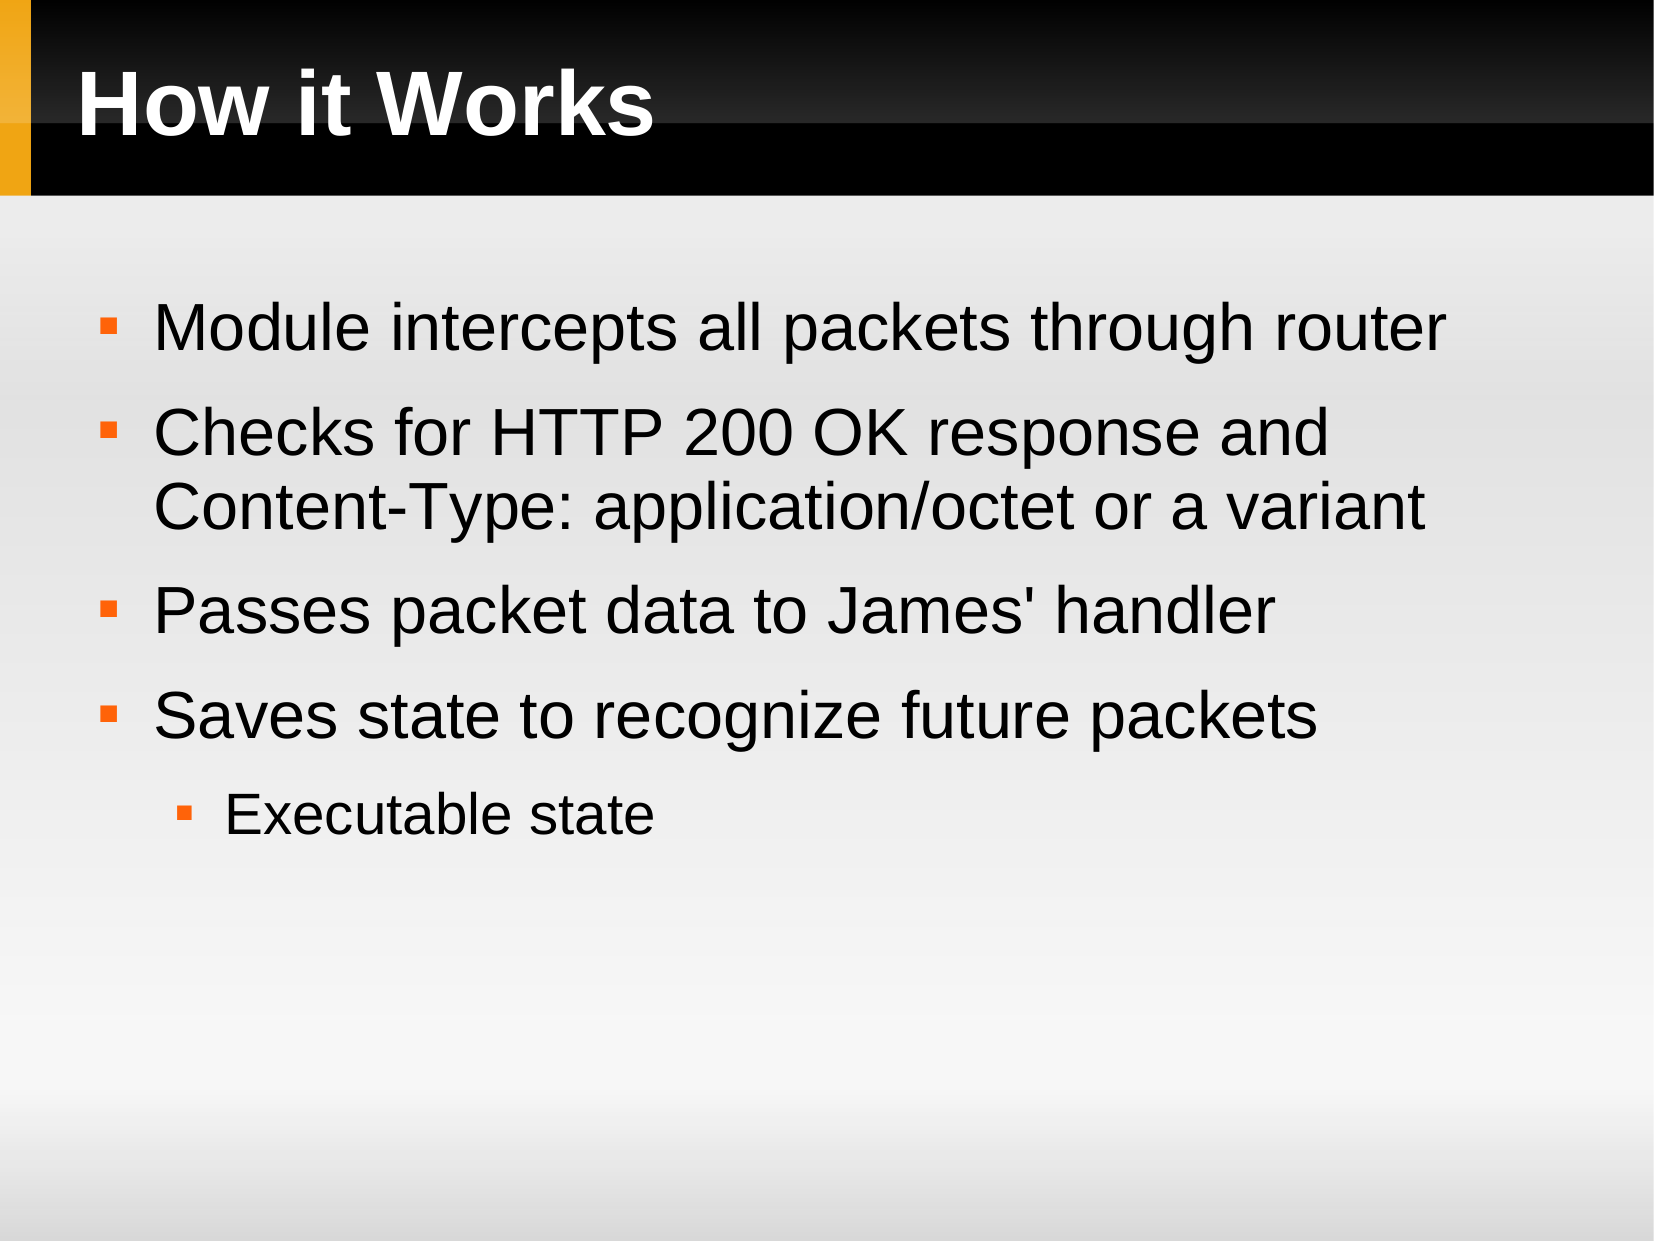

# How it Works
Module intercepts all packets through router
Checks for HTTP 200 OK response and Content-Type: application/octet or a variant
Passes packet data to James' handler
Saves state to recognize future packets
Executable state